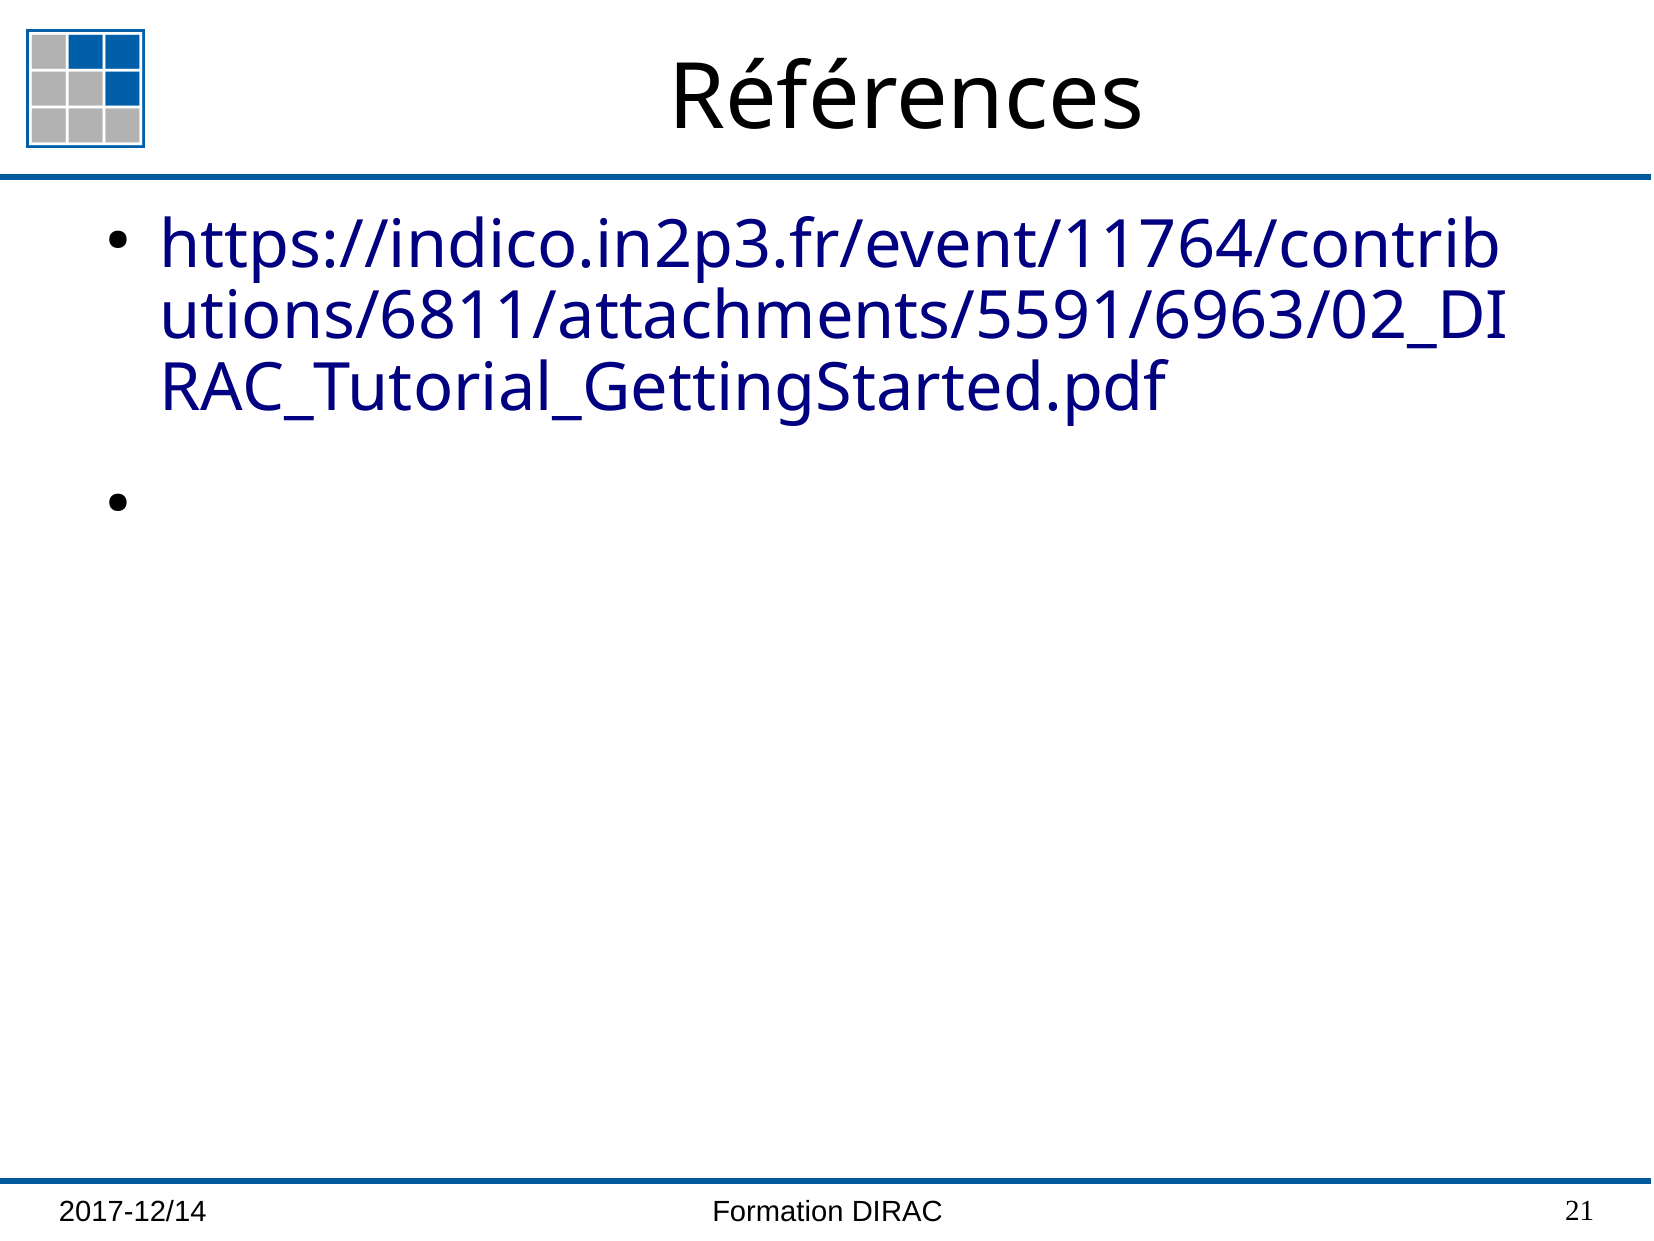

# Références
https://indico.in2p3.fr/event/11764/contributions/6811/attachments/5591/6963/02_DIRAC_Tutorial_GettingStarted.pdf
March 2017
BELLE 2 - LAL